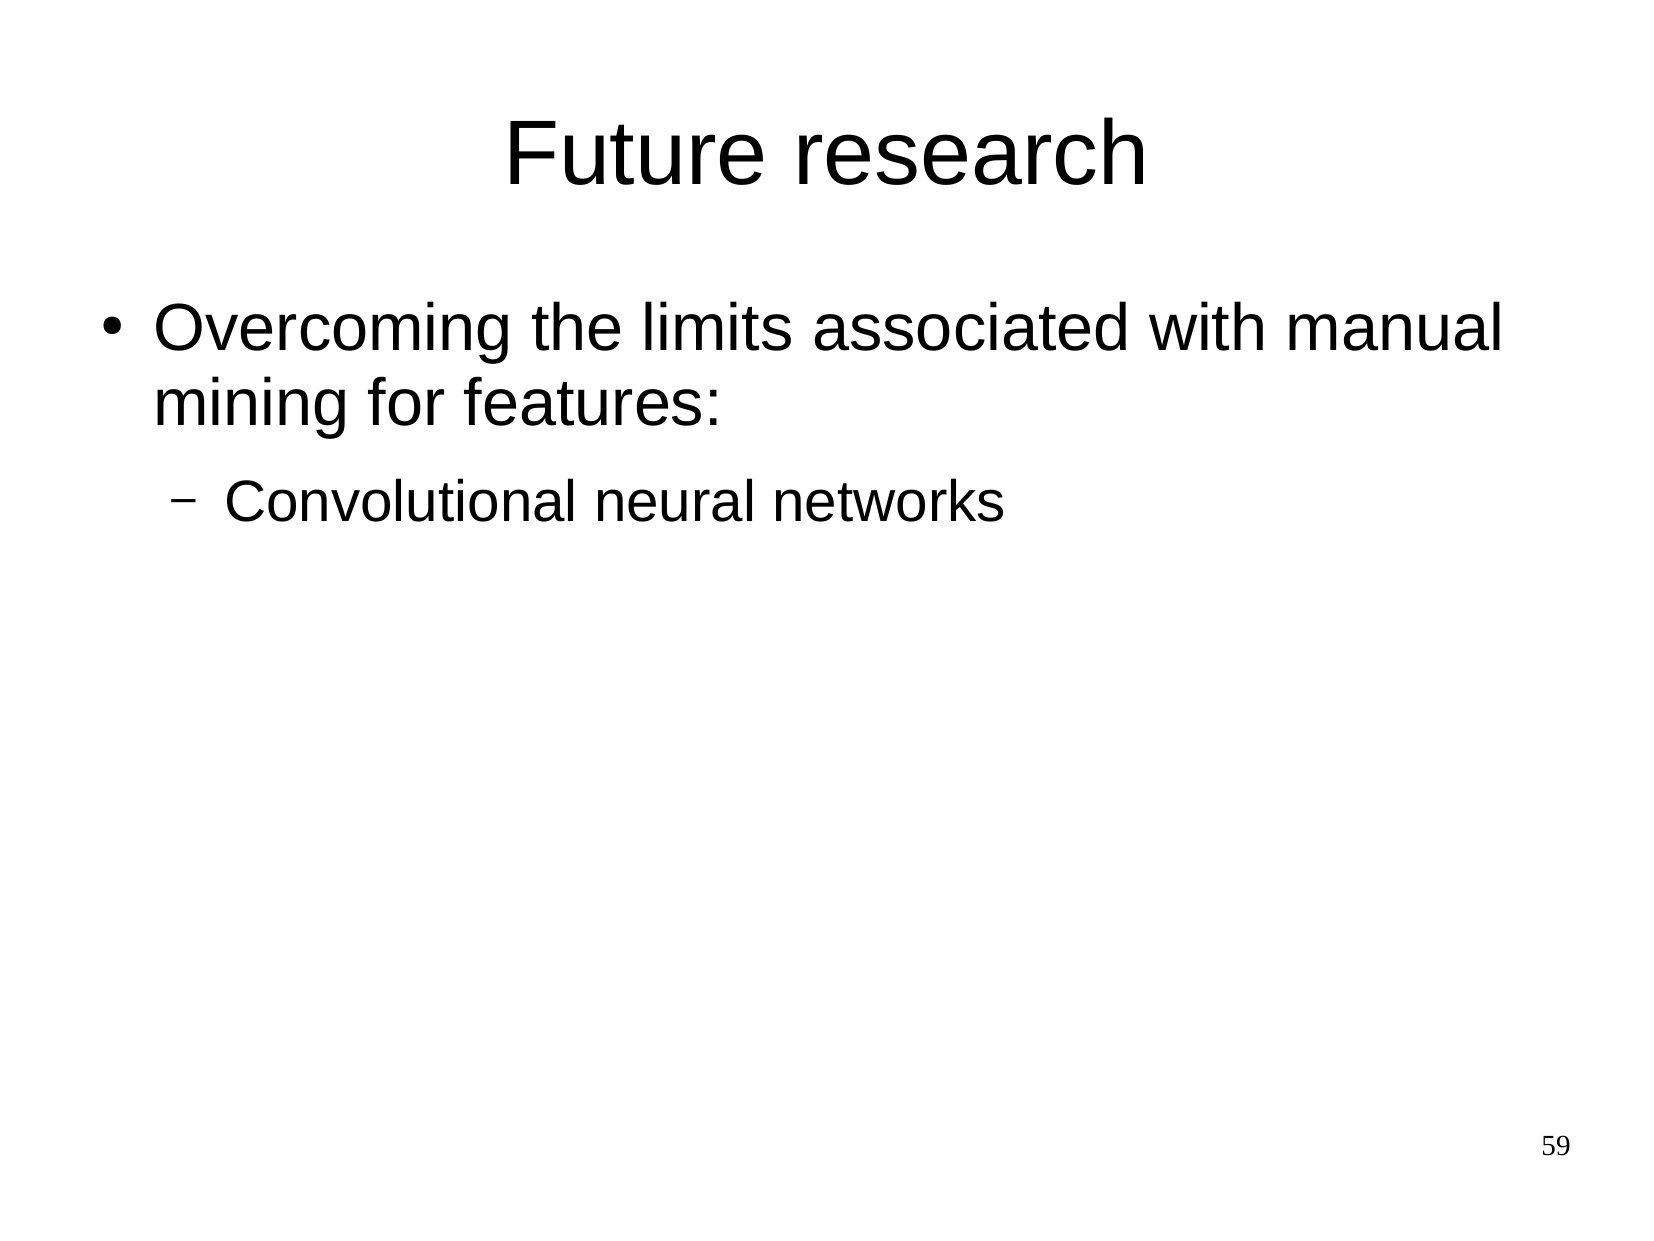

# Future research
Overcoming the limits associated with manual mining for features:
Convolutional neural networks
59